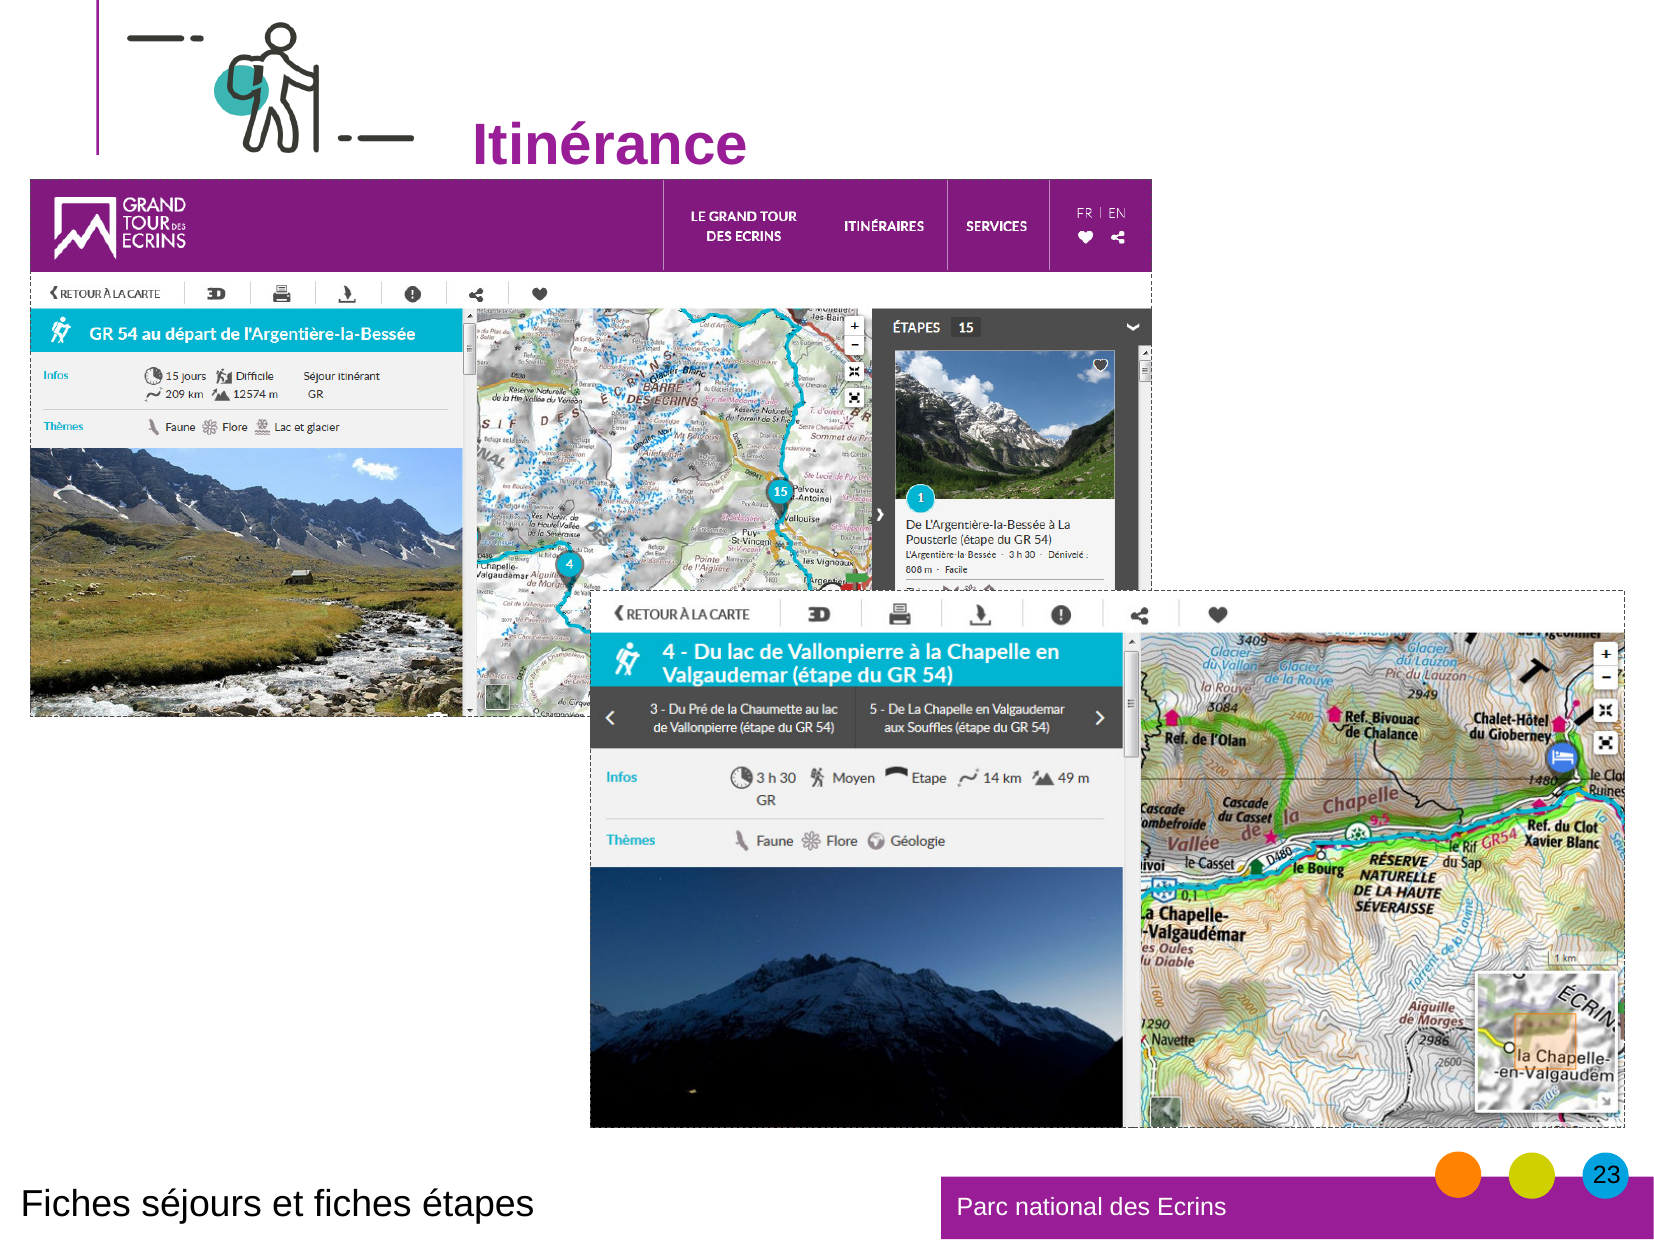

# Itinérance
Fiches séjours et fiches étapes